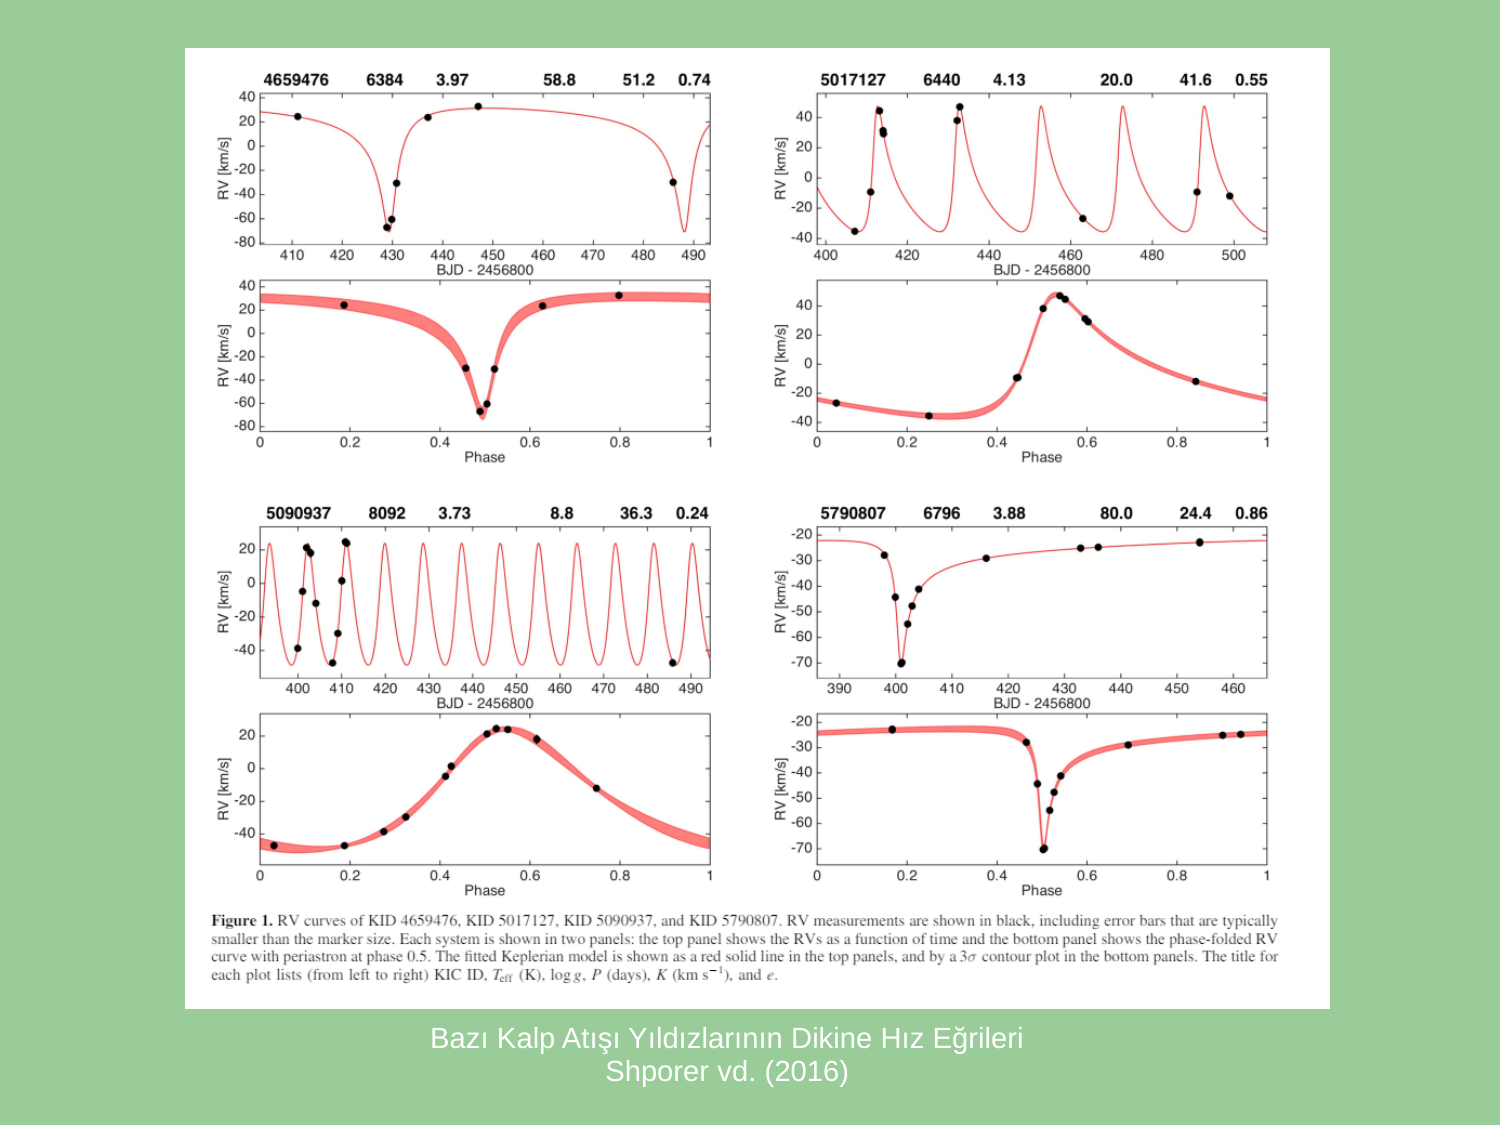

Bazı Kalp Atışı Yıldızlarının Dikine Hız Eğrileri
Shporer vd. (2016)